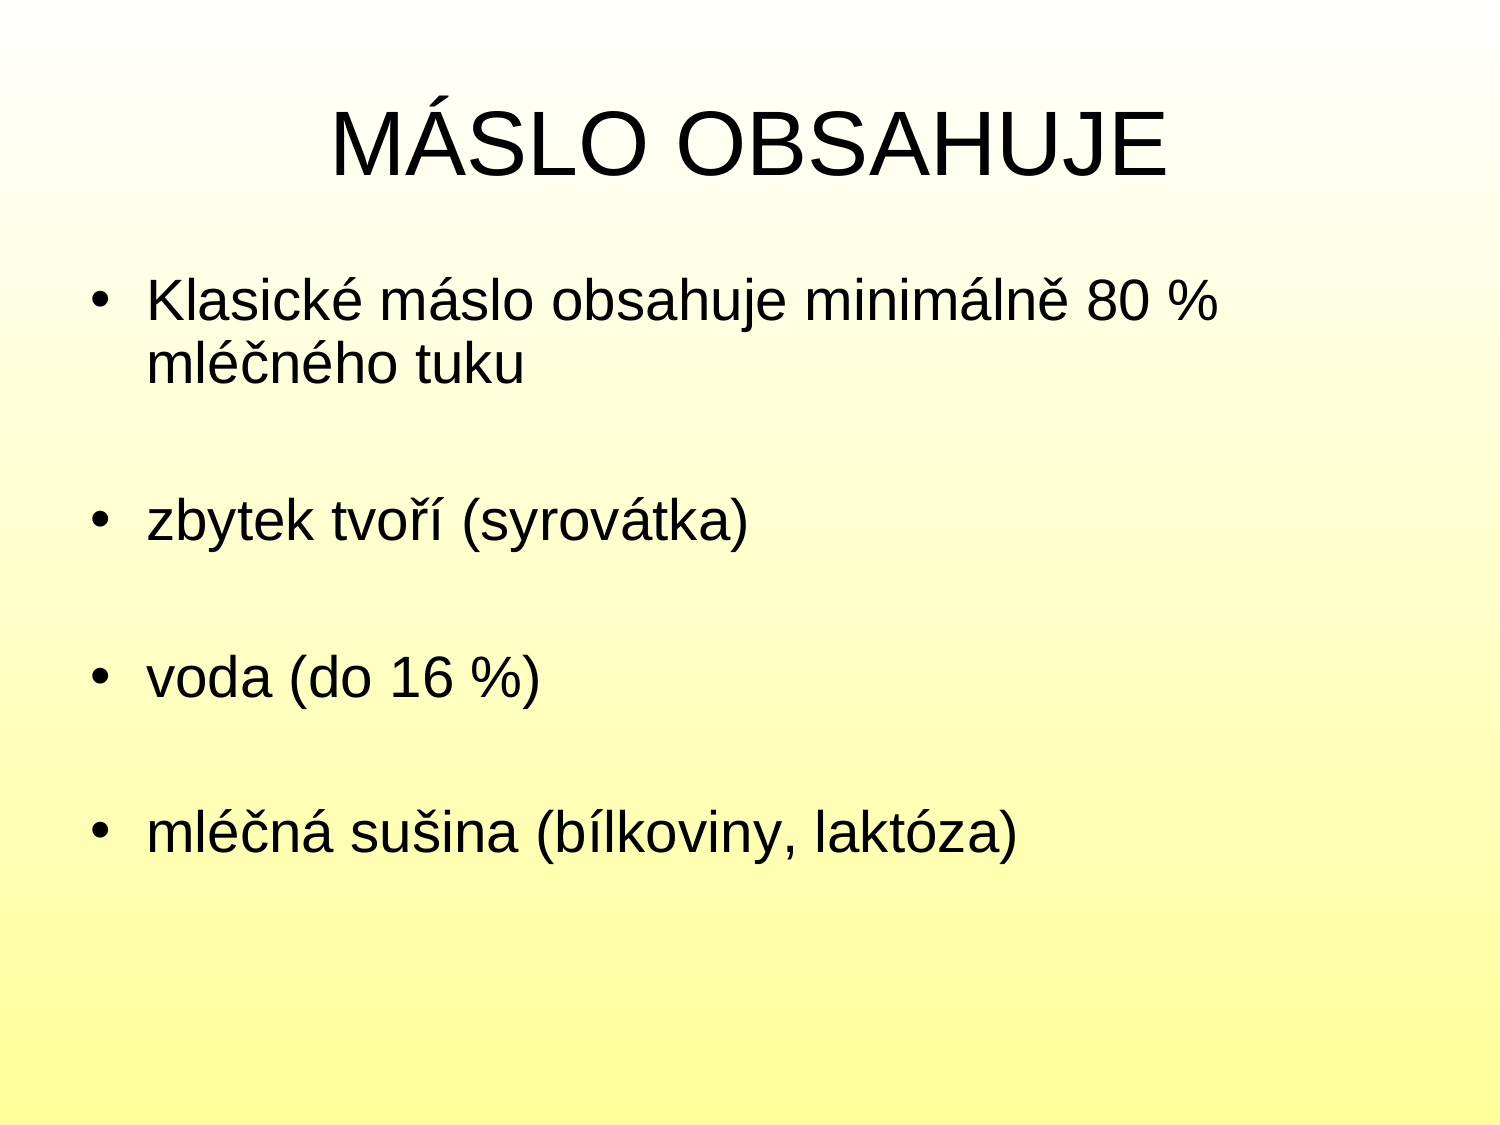

# MÁSLO OBSAHUJE
Klasické máslo obsahuje minimálně 80 % mléčného tuku
zbytek tvoří (syrovátka)
voda (do 16 %)
mléčná sušina (bílkoviny, laktóza)